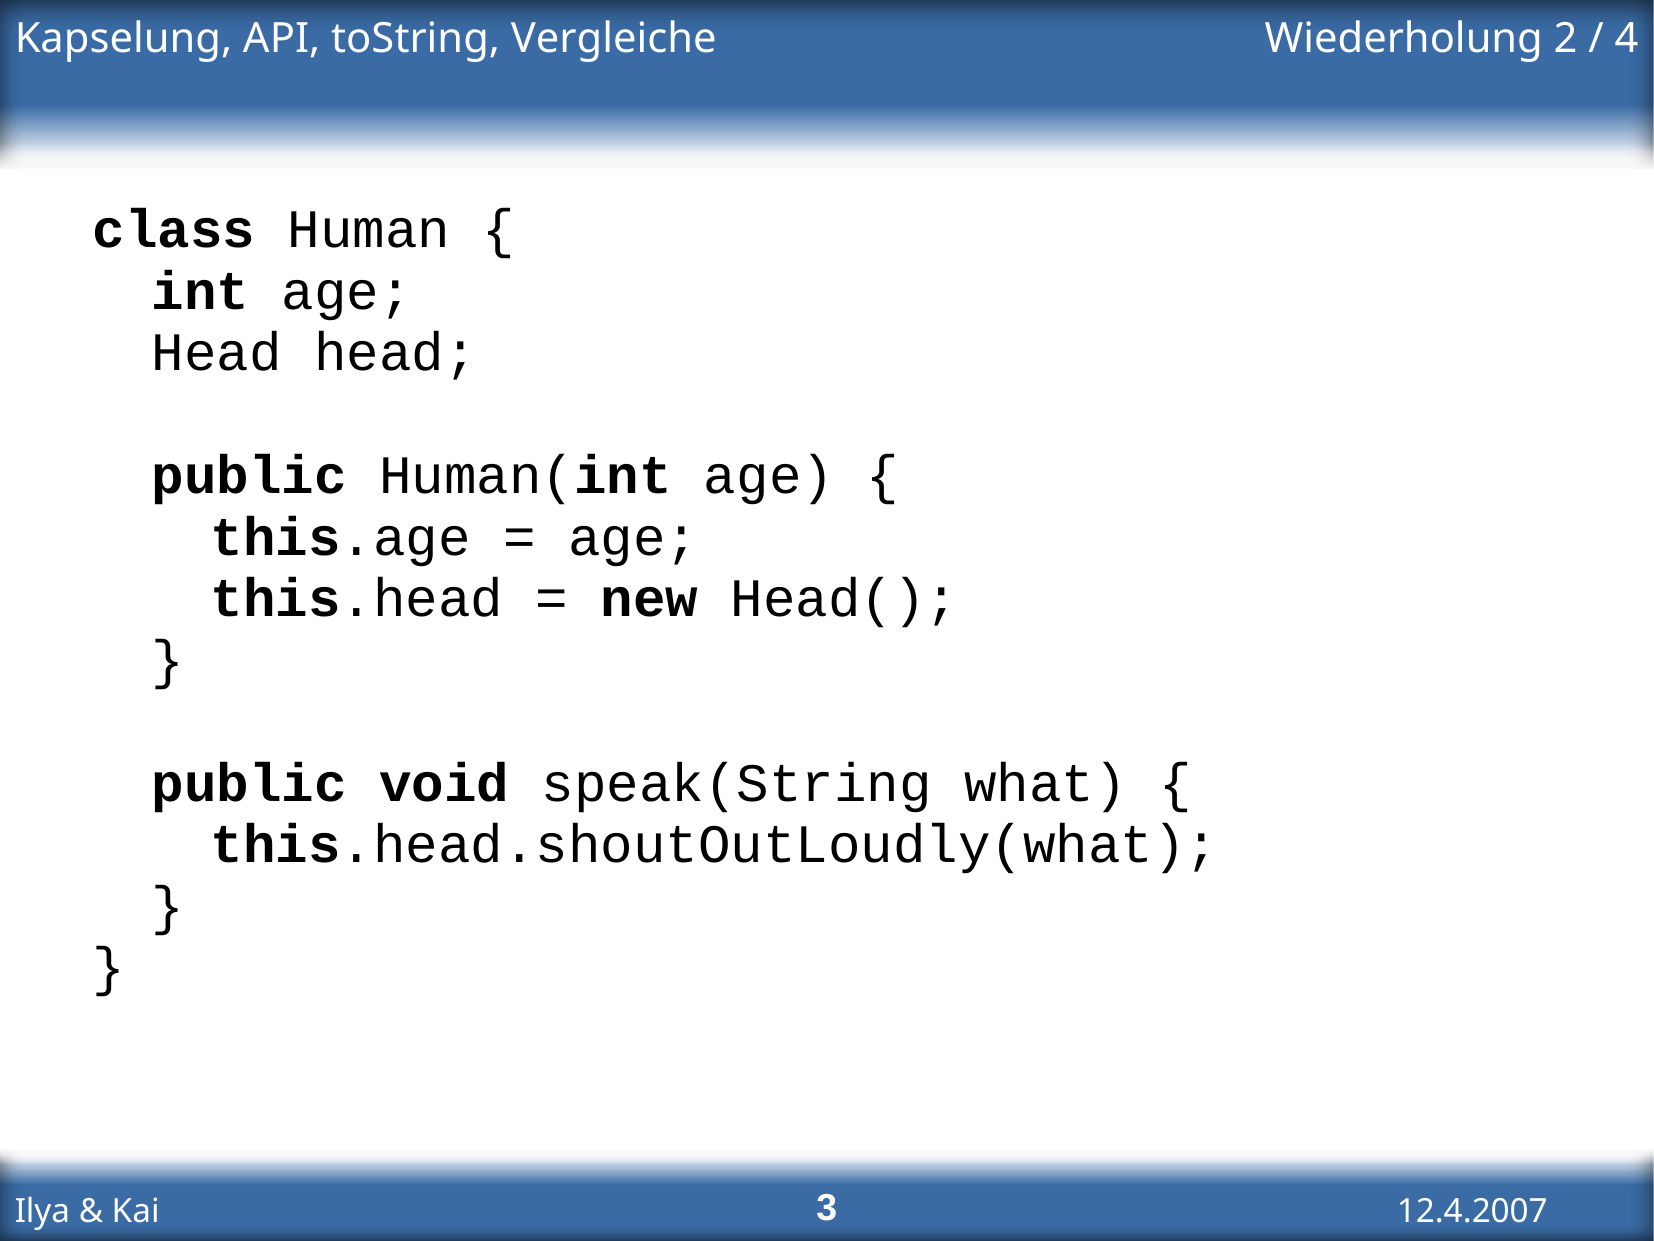

Wiederholung 2 / 4
class Human {
	int age;
	Head head;
	public Human(int age) {
		this.age = age;
		this.head = new Head();
	}
	public void speak(String what) {
		this.head.shoutOutLoudly(what);
	}
}
3